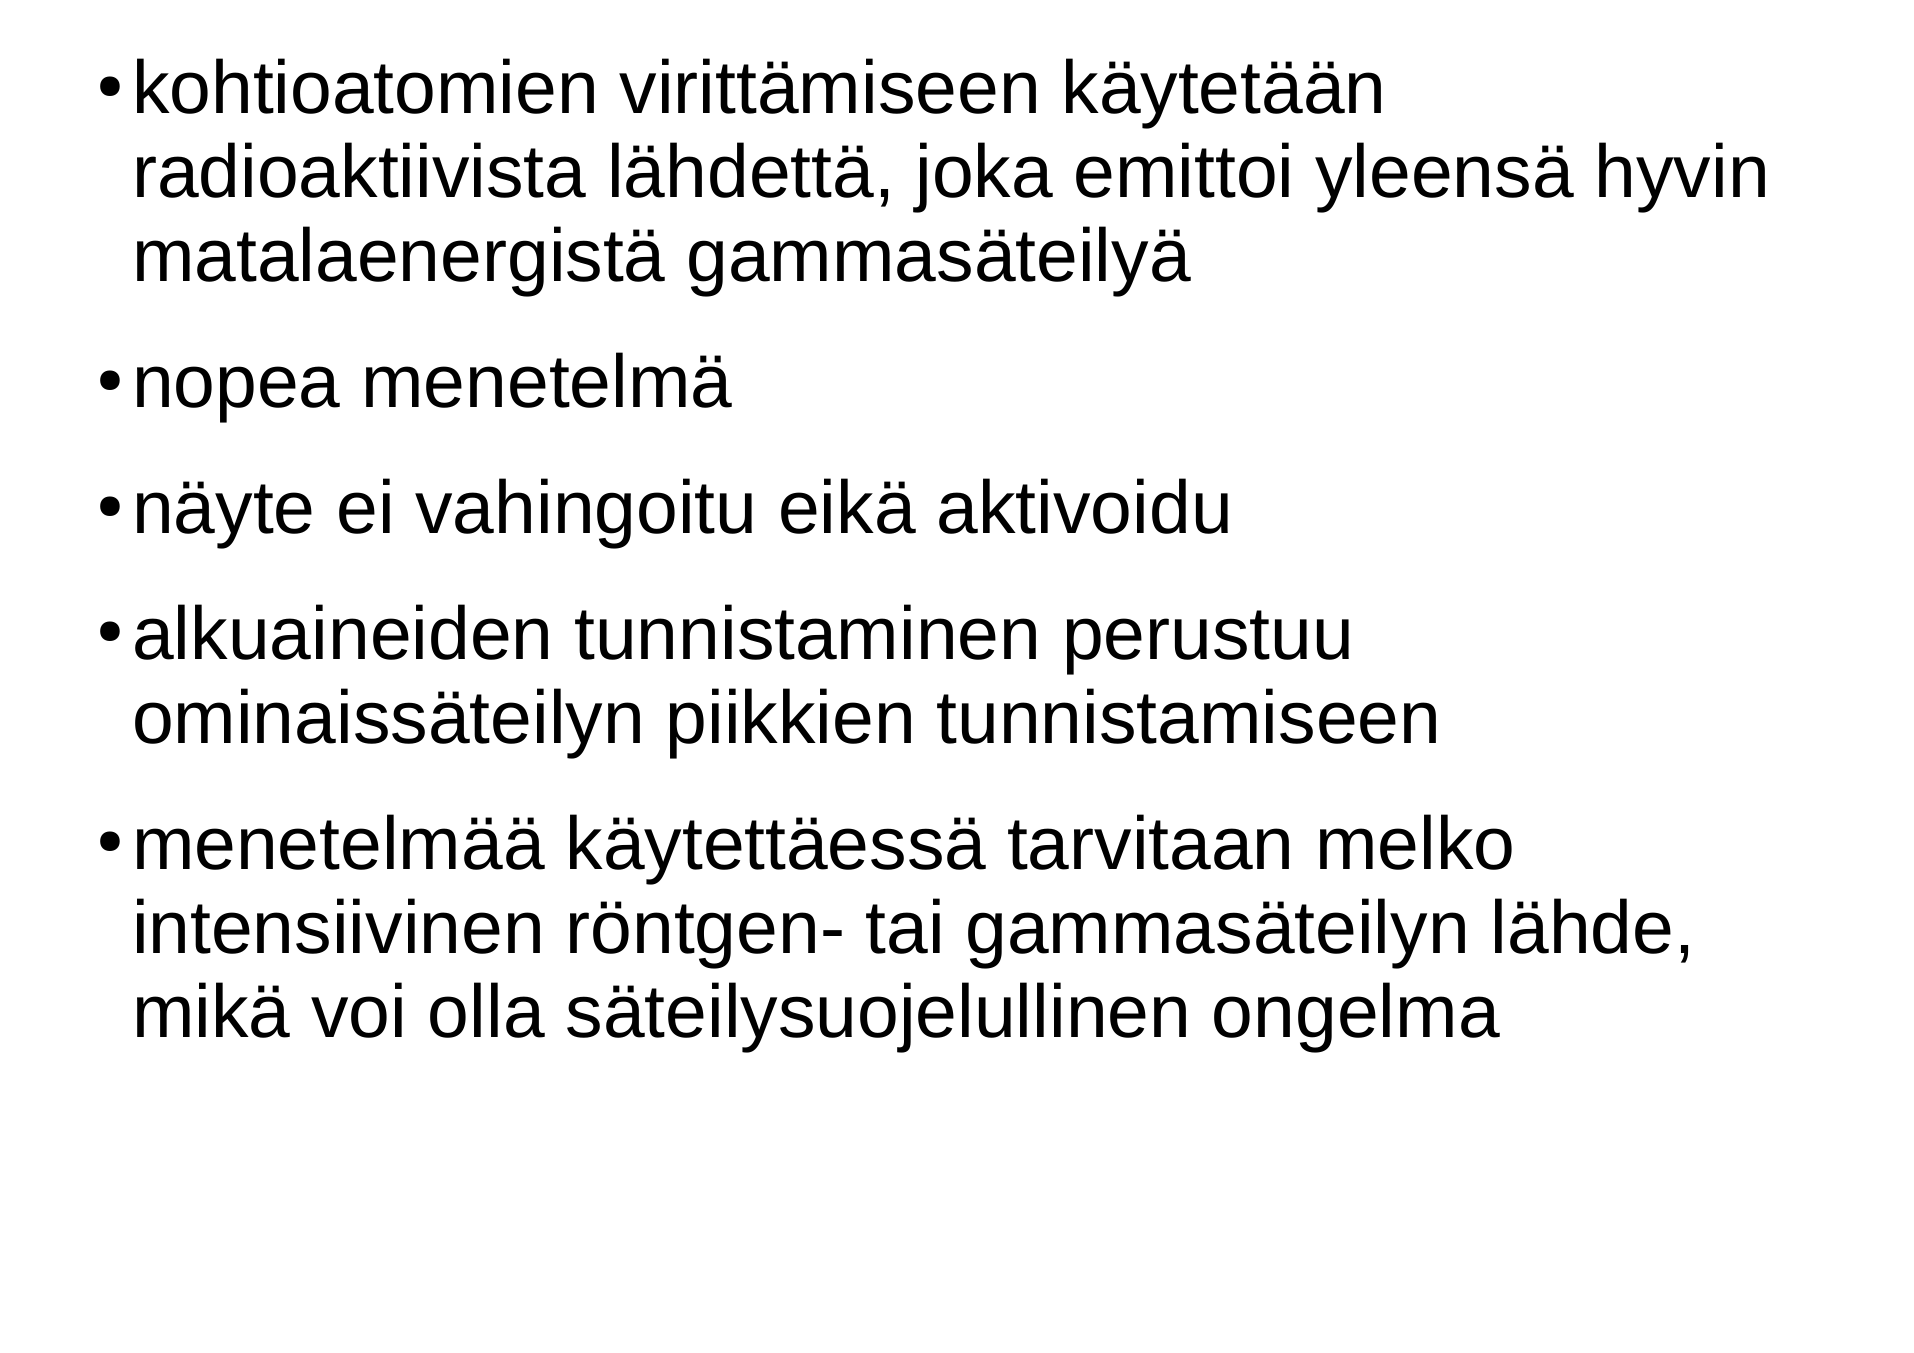

kohtioatomien virittämiseen käytetään radioaktiivista lähdettä, joka emittoi yleensä hyvin matalaenergistä gammasäteilyä
nopea menetelmä
näyte ei vahingoitu eikä aktivoidu
alkuaineiden tunnistaminen perustuu ominaissäteilyn piikkien tunnistamiseen
menetelmää käytettäessä tarvitaan melko intensiivinen röntgen- tai gammasäteilyn lähde, mikä voi olla säteilysuojelullinen ongelma